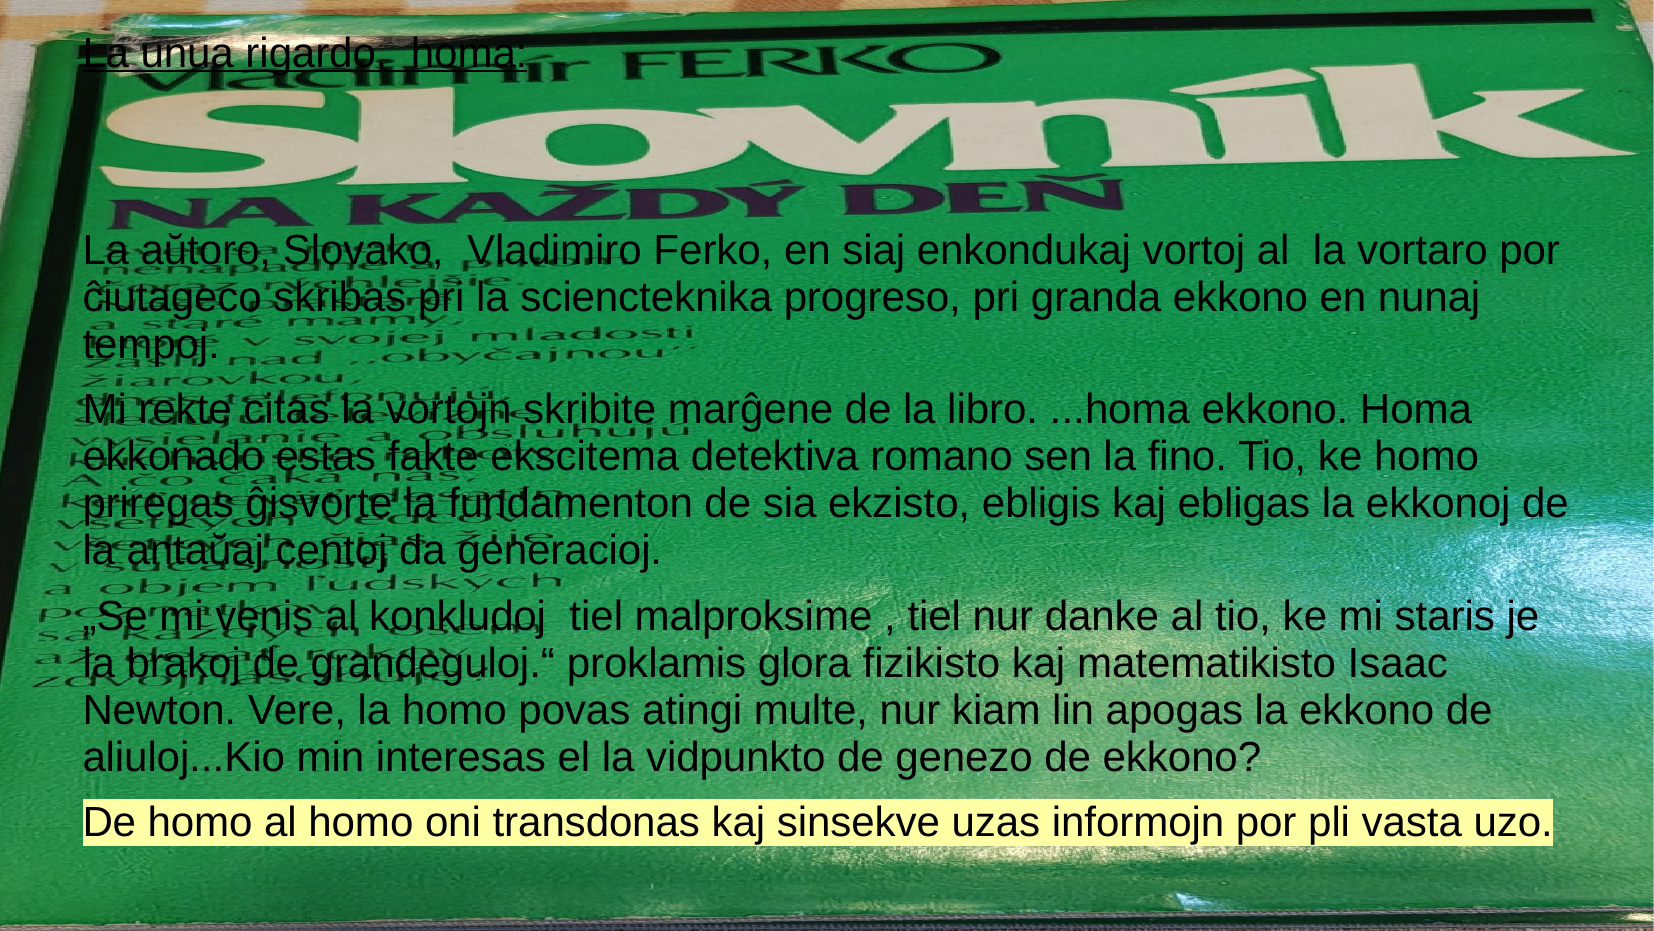

# La unua rigardo, homa:
La aŭtoro, Slovako, Vladimiro Ferko, en siaj enkondukaj vortoj al la vortaro por ĉiutageco skribas pri la sciencteknika progreso, pri granda ekkono en nunaj tempoj.
Mi rekte citas la vortojn skribite marĝene de la libro. ...homa ekkono. Homa ekkonado estas fakte ekscitema detektiva romano sen la fino. Tio, ke homo priregas ĝisvorte la fundamenton de sia ekzisto, ebligis kaj ebligas la ekkonoj de la antaŭaj centoj da generacioj.
„Se mi venis al konkludoj tiel malproksime , tiel nur danke al tio, ke mi staris je la brakoj de grandeguloj.“ proklamis glora fizikisto kaj matematikisto Isaac Newton. Vere, la homo povas atingi multe, nur kiam lin apogas la ekkono de aliuloj...Kio min interesas el la vidpunkto de genezo de ekkono?
De homo al homo oni transdonas kaj sinsekve uzas informojn por pli vasta uzo.